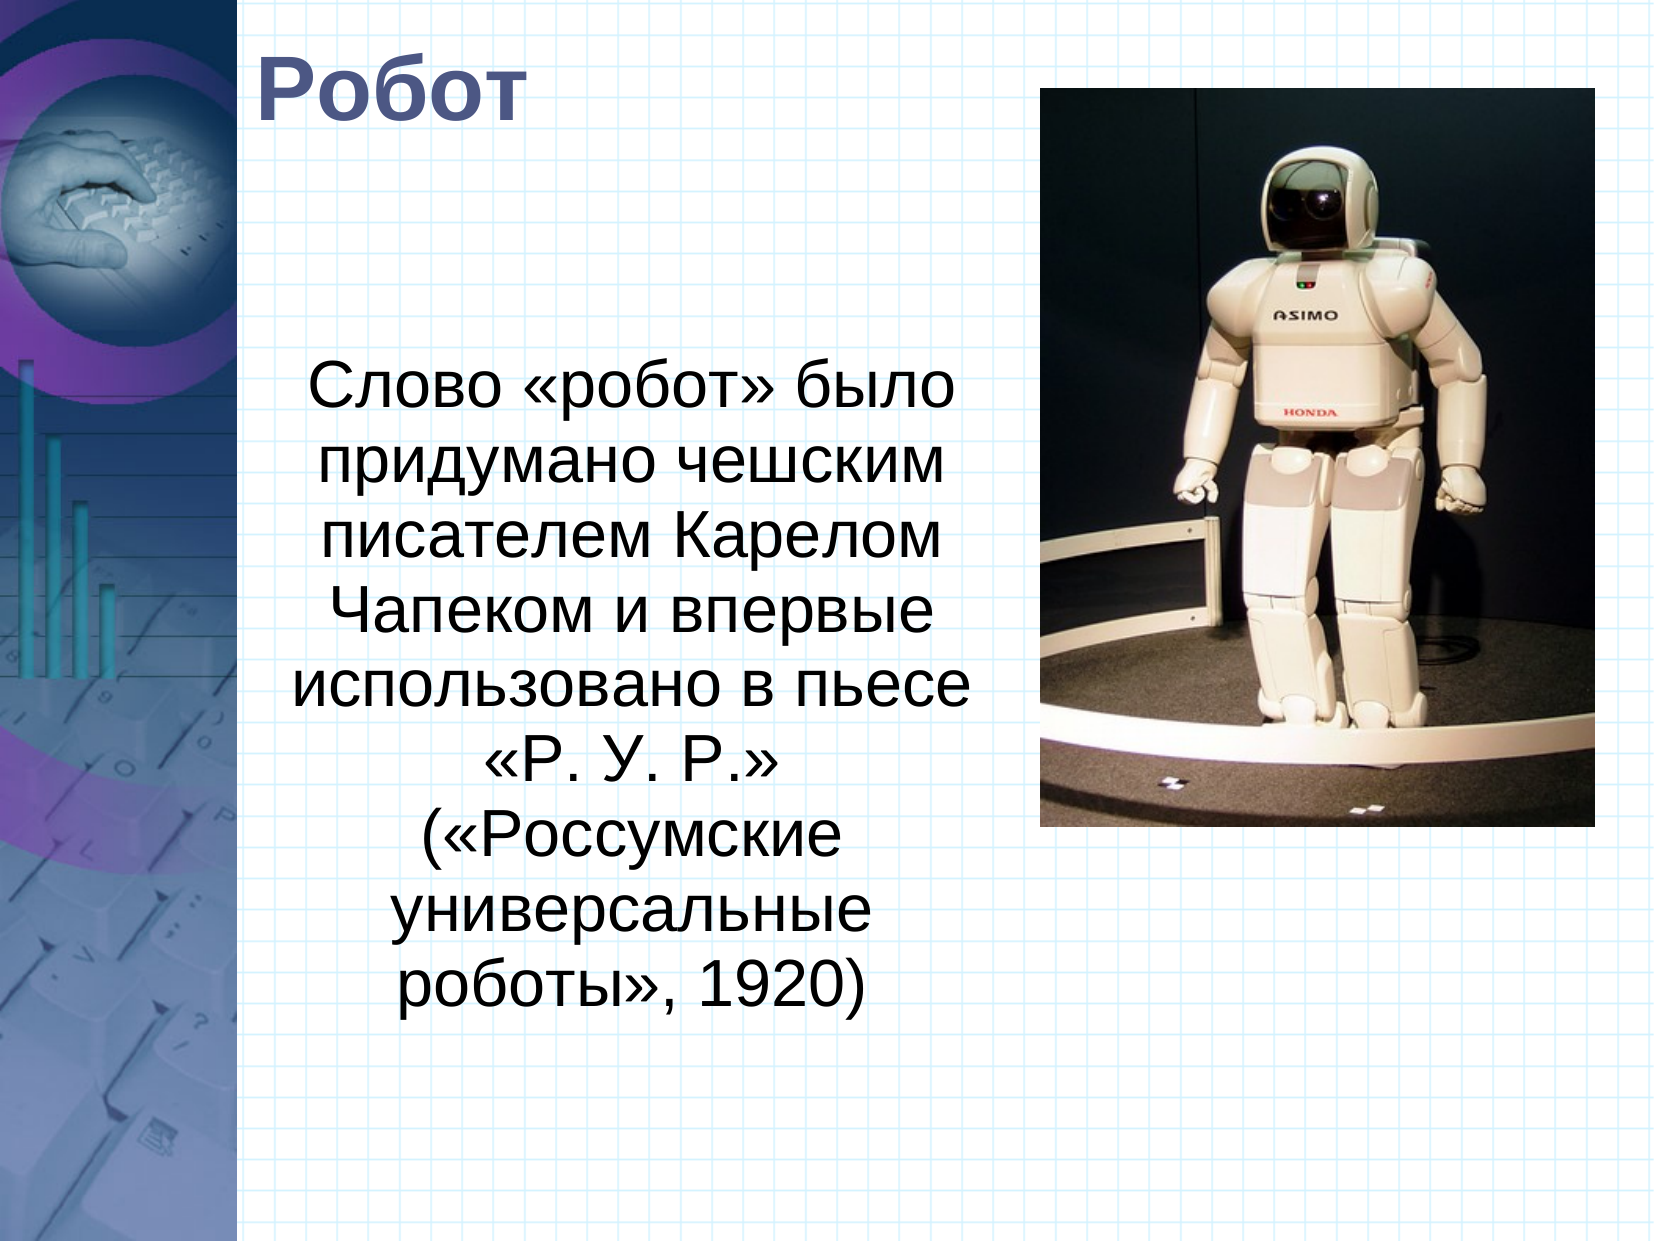

# Робот
Слово «робот» было придумано чешским писателем Карелом Чапеком и впервые использовано в пьесе «Р. У. Р.» («Россумские универсальные роботы», 1920)